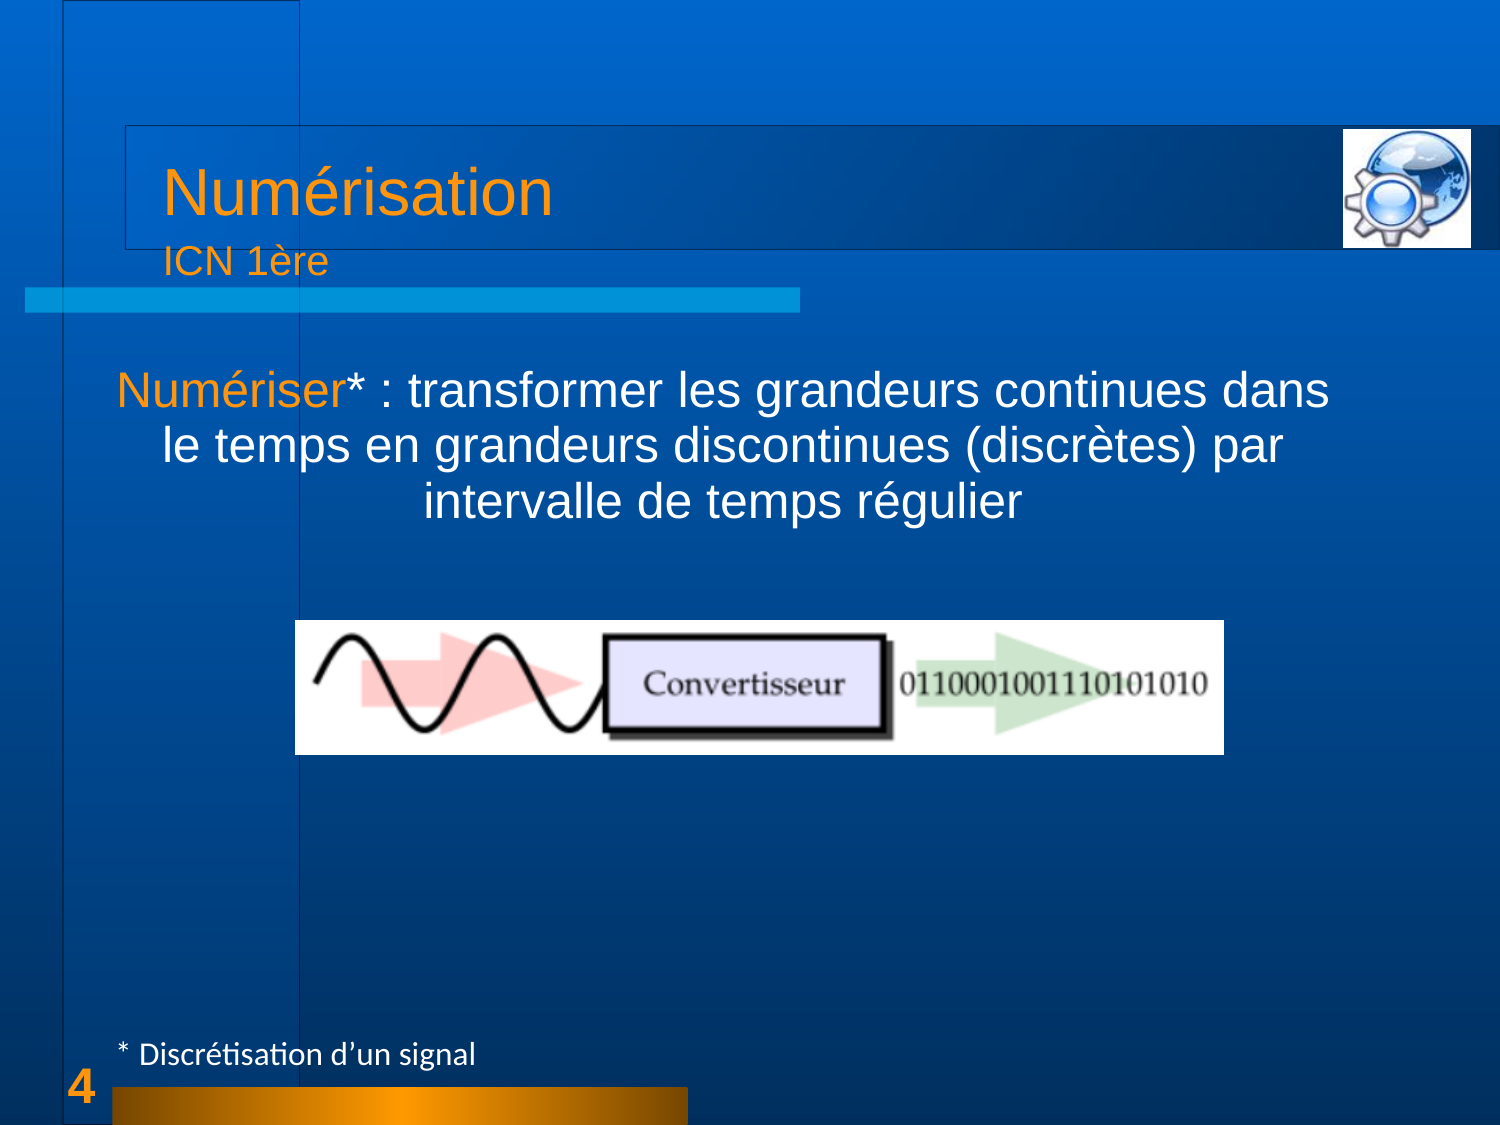

Numériser* : transformer les grandeurs continues dans le temps en grandeurs discontinues (discrètes) par intervalle de temps régulier
* Discrétisation d’un signal